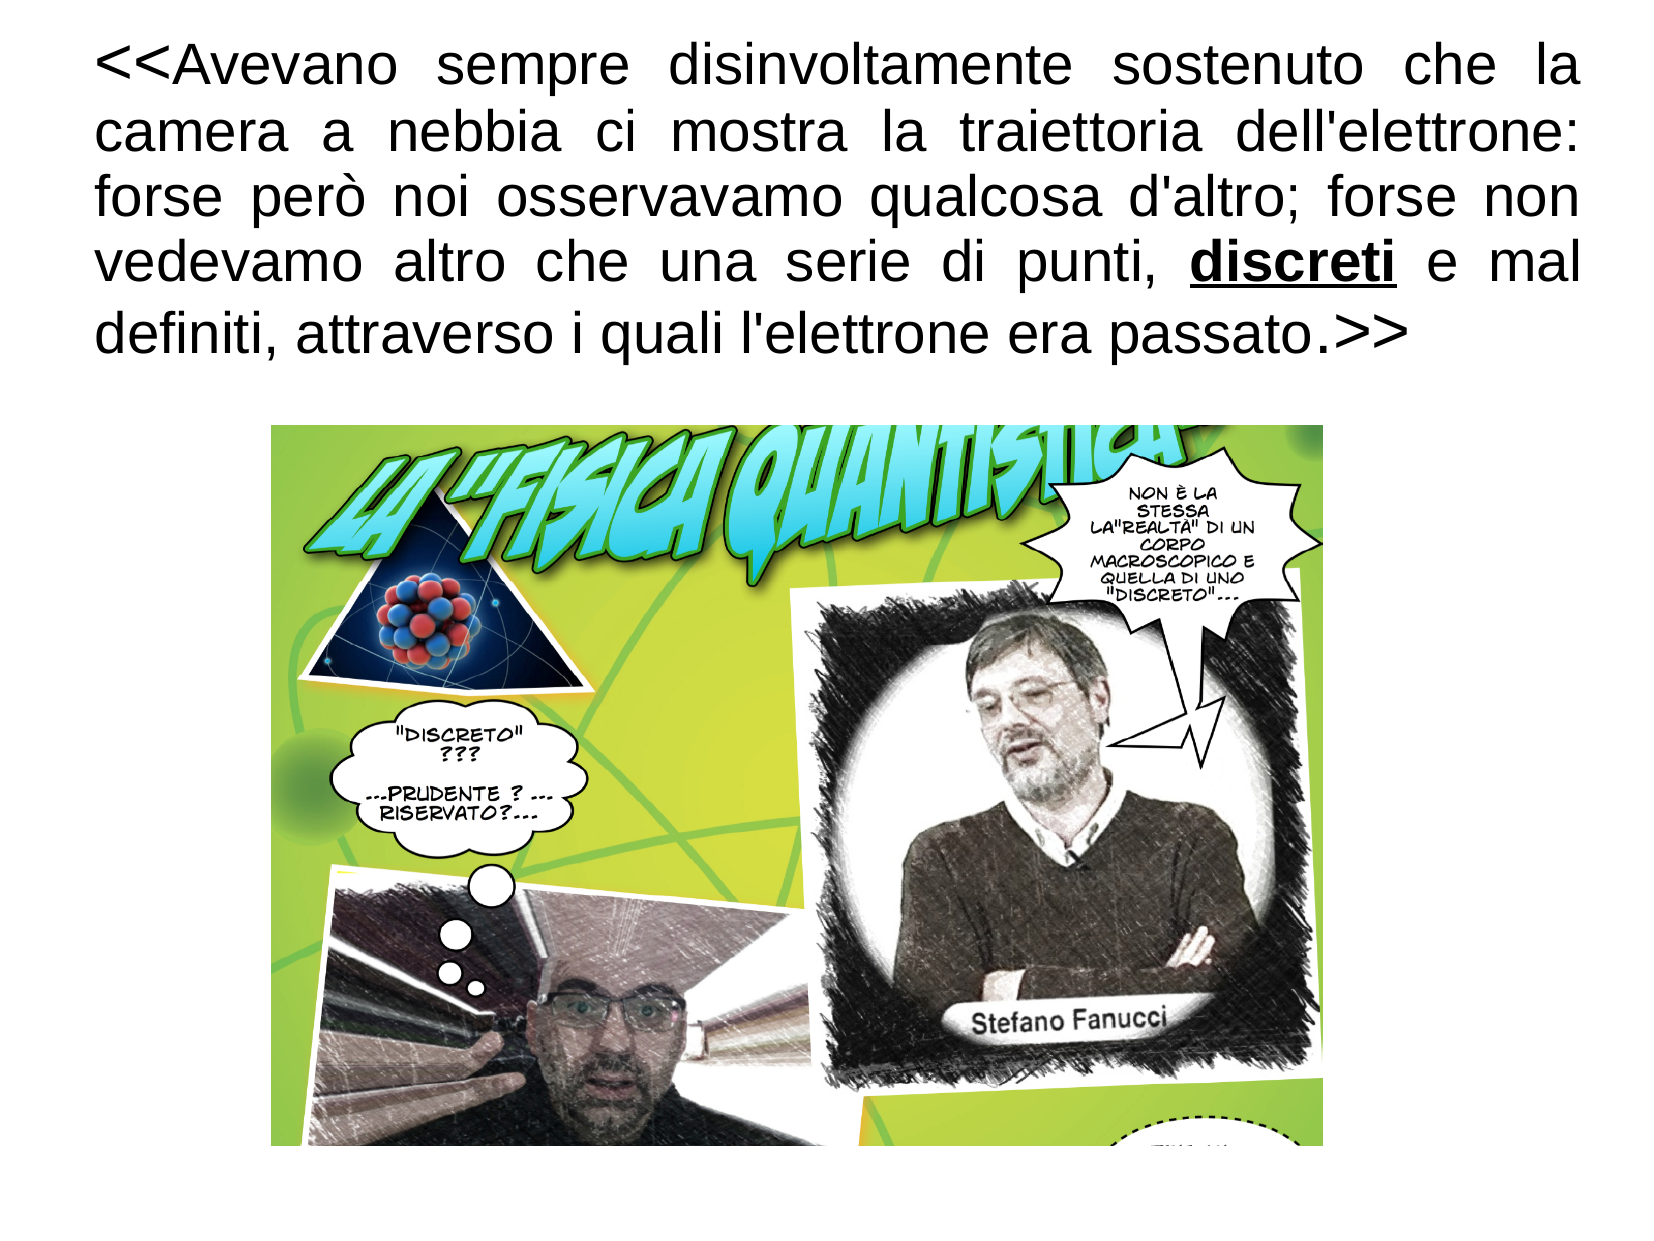

# <<Avevano sempre disinvoltamente sostenuto che la camera a nebbia ci mostra la traiettoria dell'elettrone: forse però noi osservavamo qualcosa d'altro; forse non vedevamo altro che una serie di punti, discreti e mal definiti, attraverso i quali l'elettrone era passato.>>